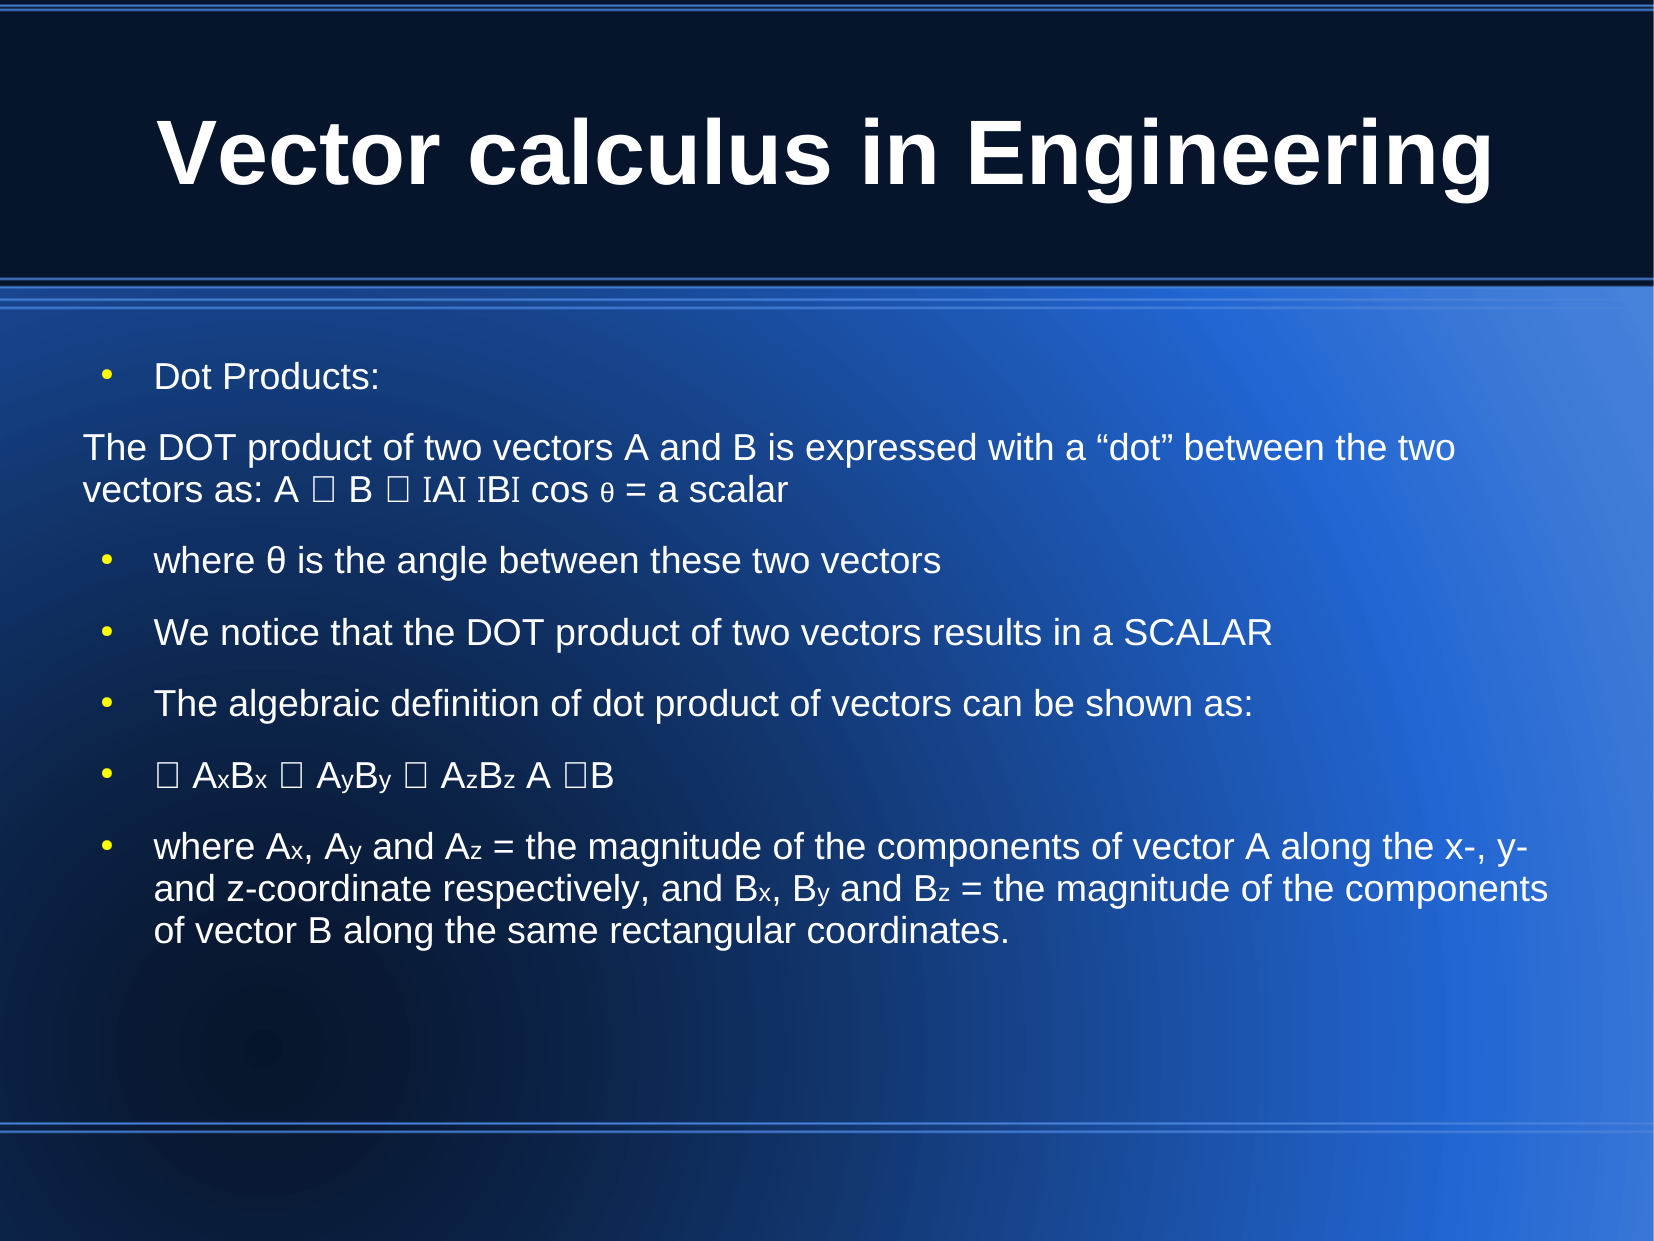

# Vector calculus in Engineering
Dot Products:
The DOT product of two vectors A and B is expressed with a “dot” between the two vectors as: A  B  ꟾAꟾ ꟾBꟾ cos θ = a scalar
where θ is the angle between these two vectors
We notice that the DOT product of two vectors results in a SCALAR
The algebraic definition of dot product of vectors can be shown as:
 AxBx  AyBy  AzBz A B
where Ax, Ay and Az = the magnitude of the components of vector A along the x-, y- and z-coordinate respectively, and Bx, By and Bz = the magnitude of the components of vector B along the same rectangular coordinates.